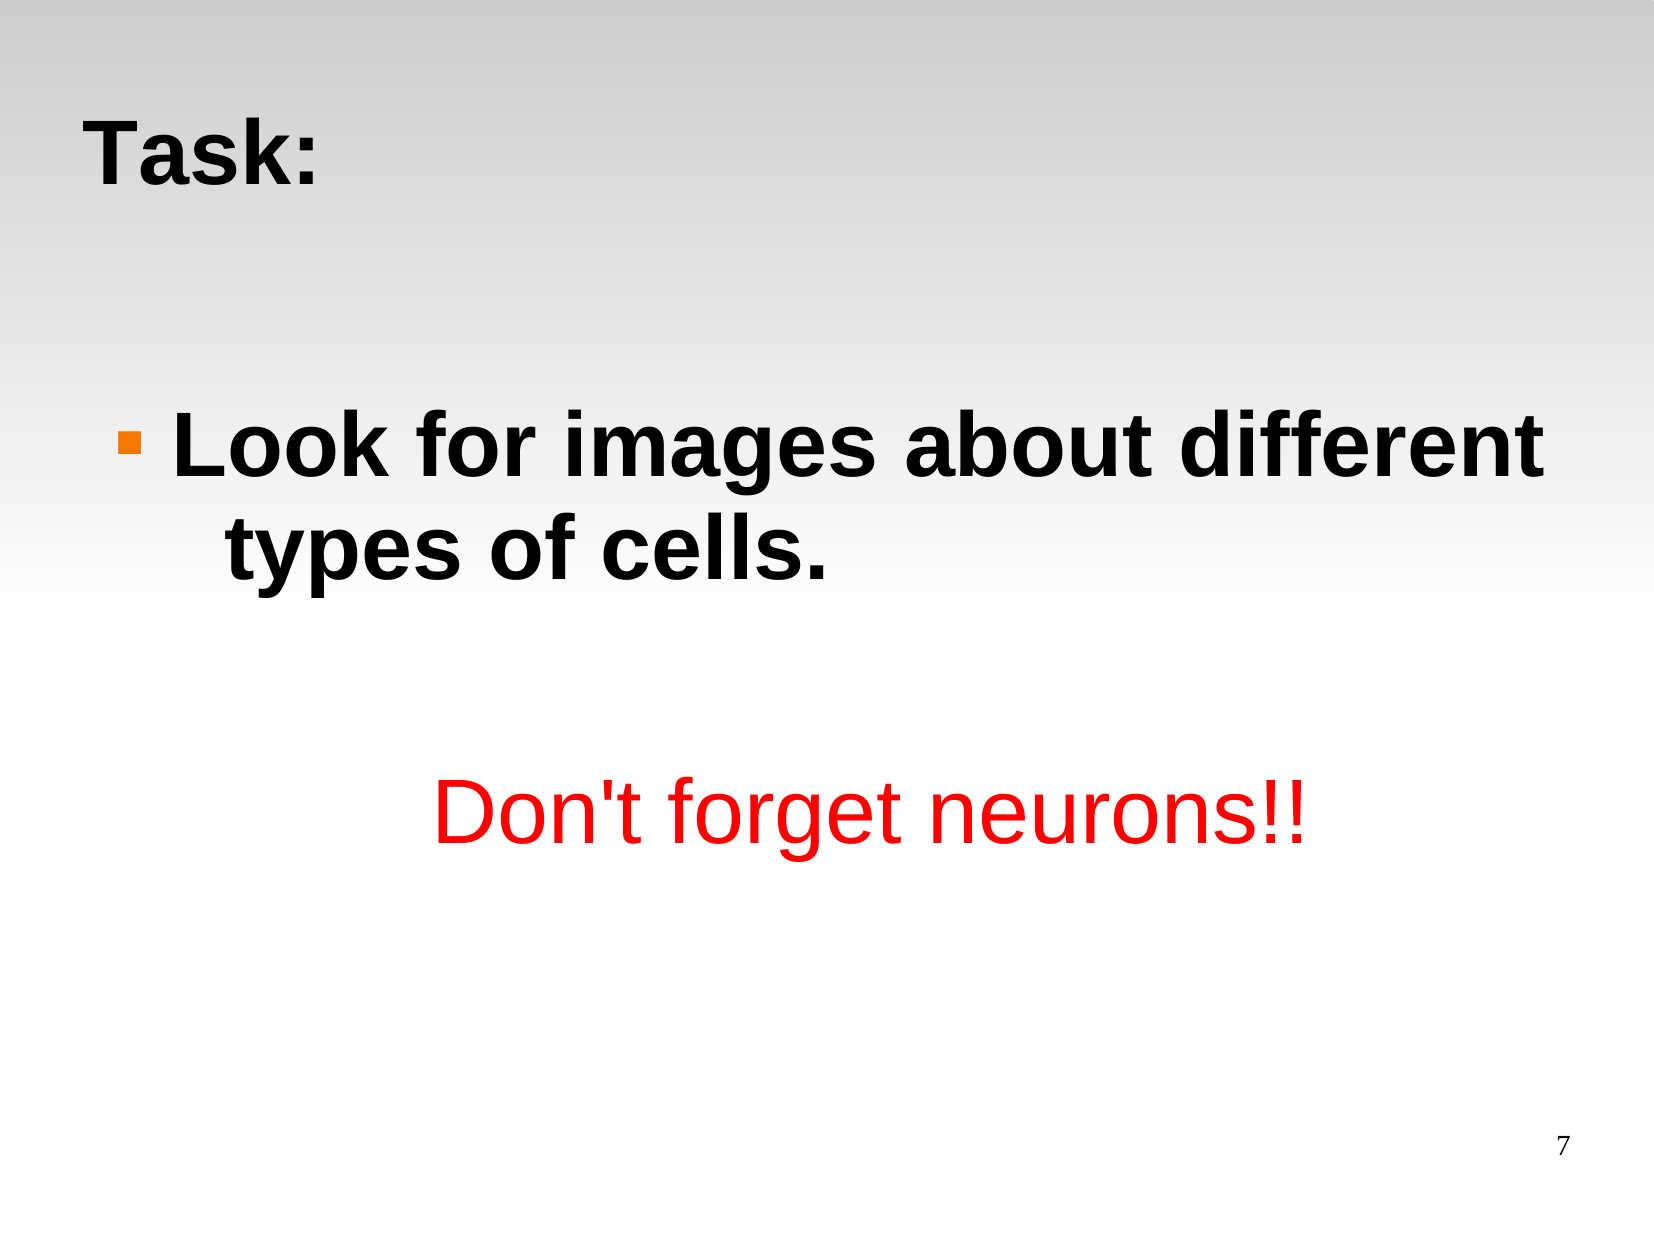

# Task:
Look for images about different types of cells.
Don't forget neurons!!
7